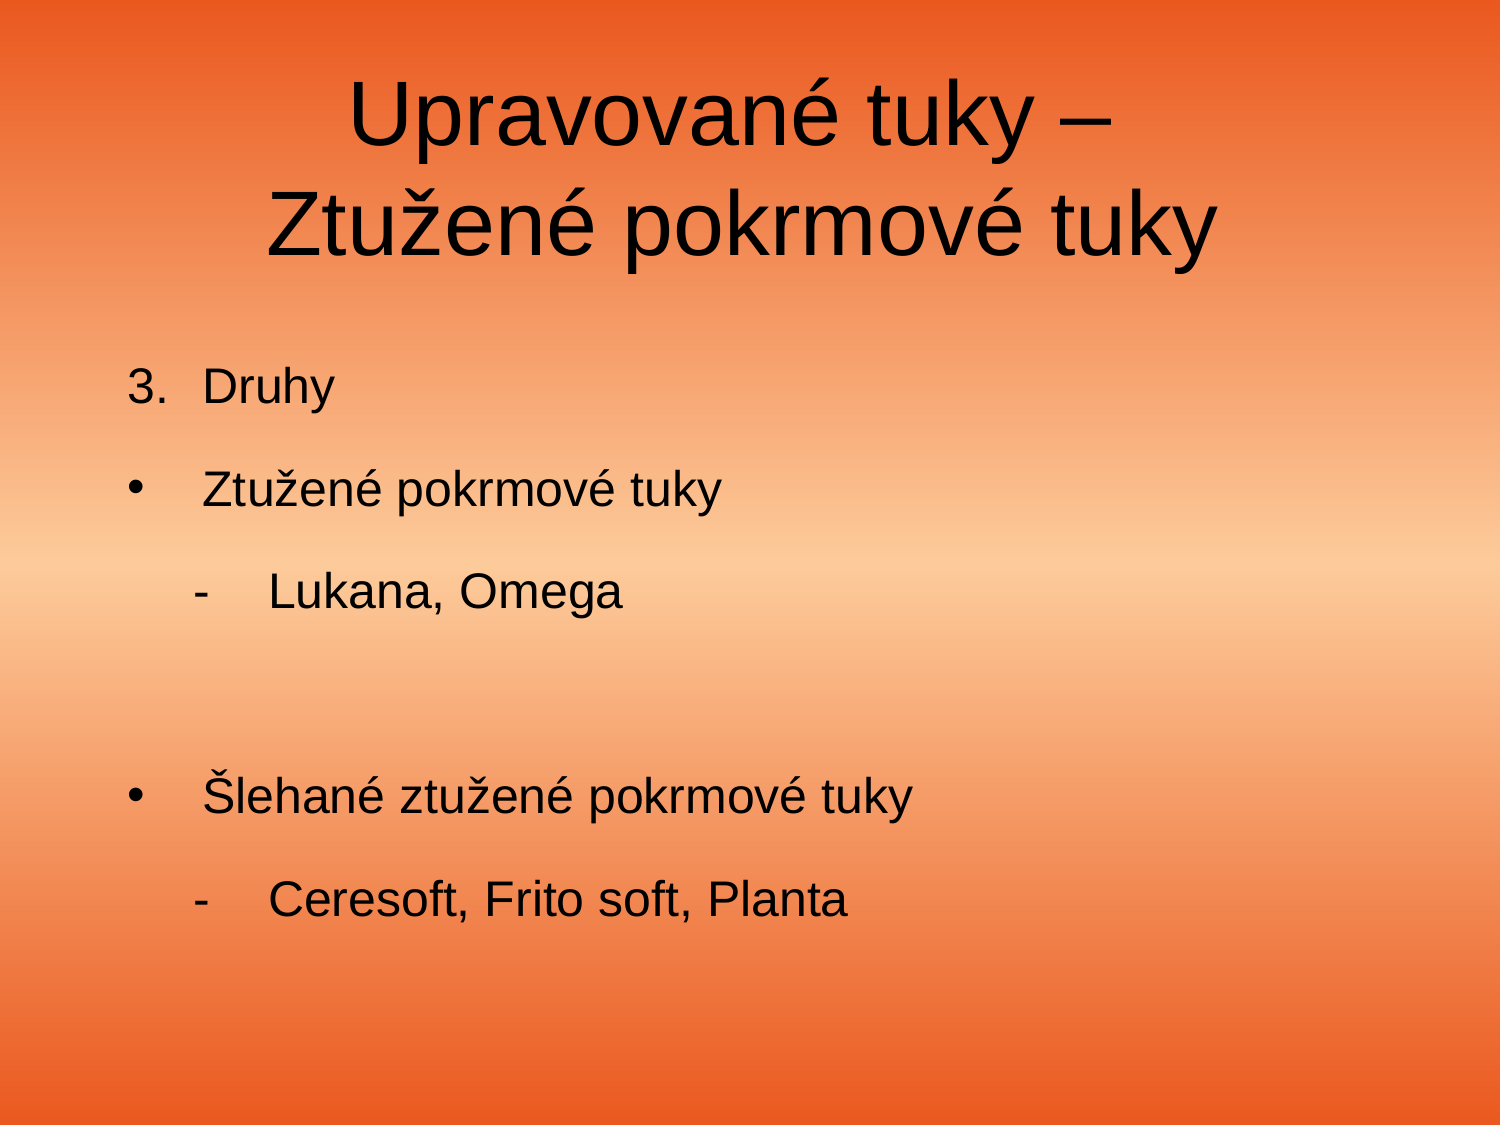

# Upravované tuky – Ztužené pokrmové tuky
3.	Druhy
Ztužené pokrmové tuky
-	Lukana, Omega
Šlehané ztužené pokrmové tuky
-	Ceresoft, Frito soft, Planta